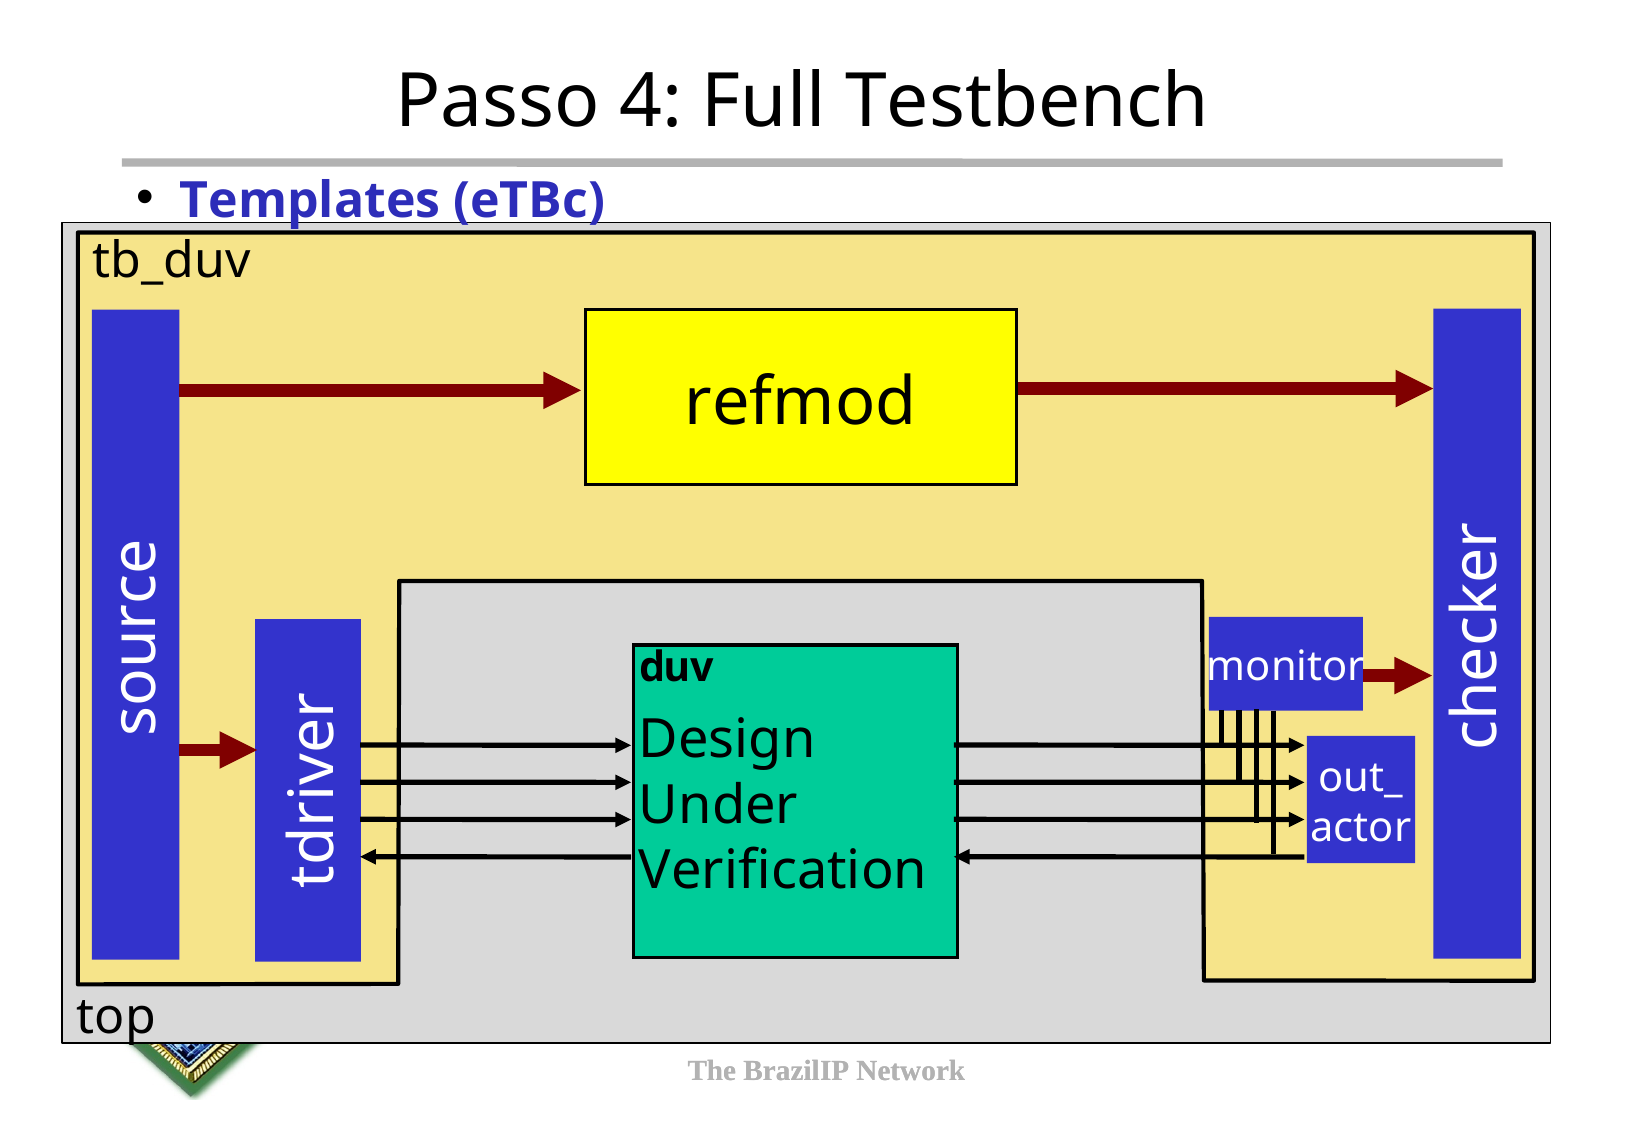

# Passo 4: Full Testbench
 Templates (eTBc)
top
tb_duv
checker
source
refmod
monitor
tdriver
duv
Design
Under
Verification
out_
actor